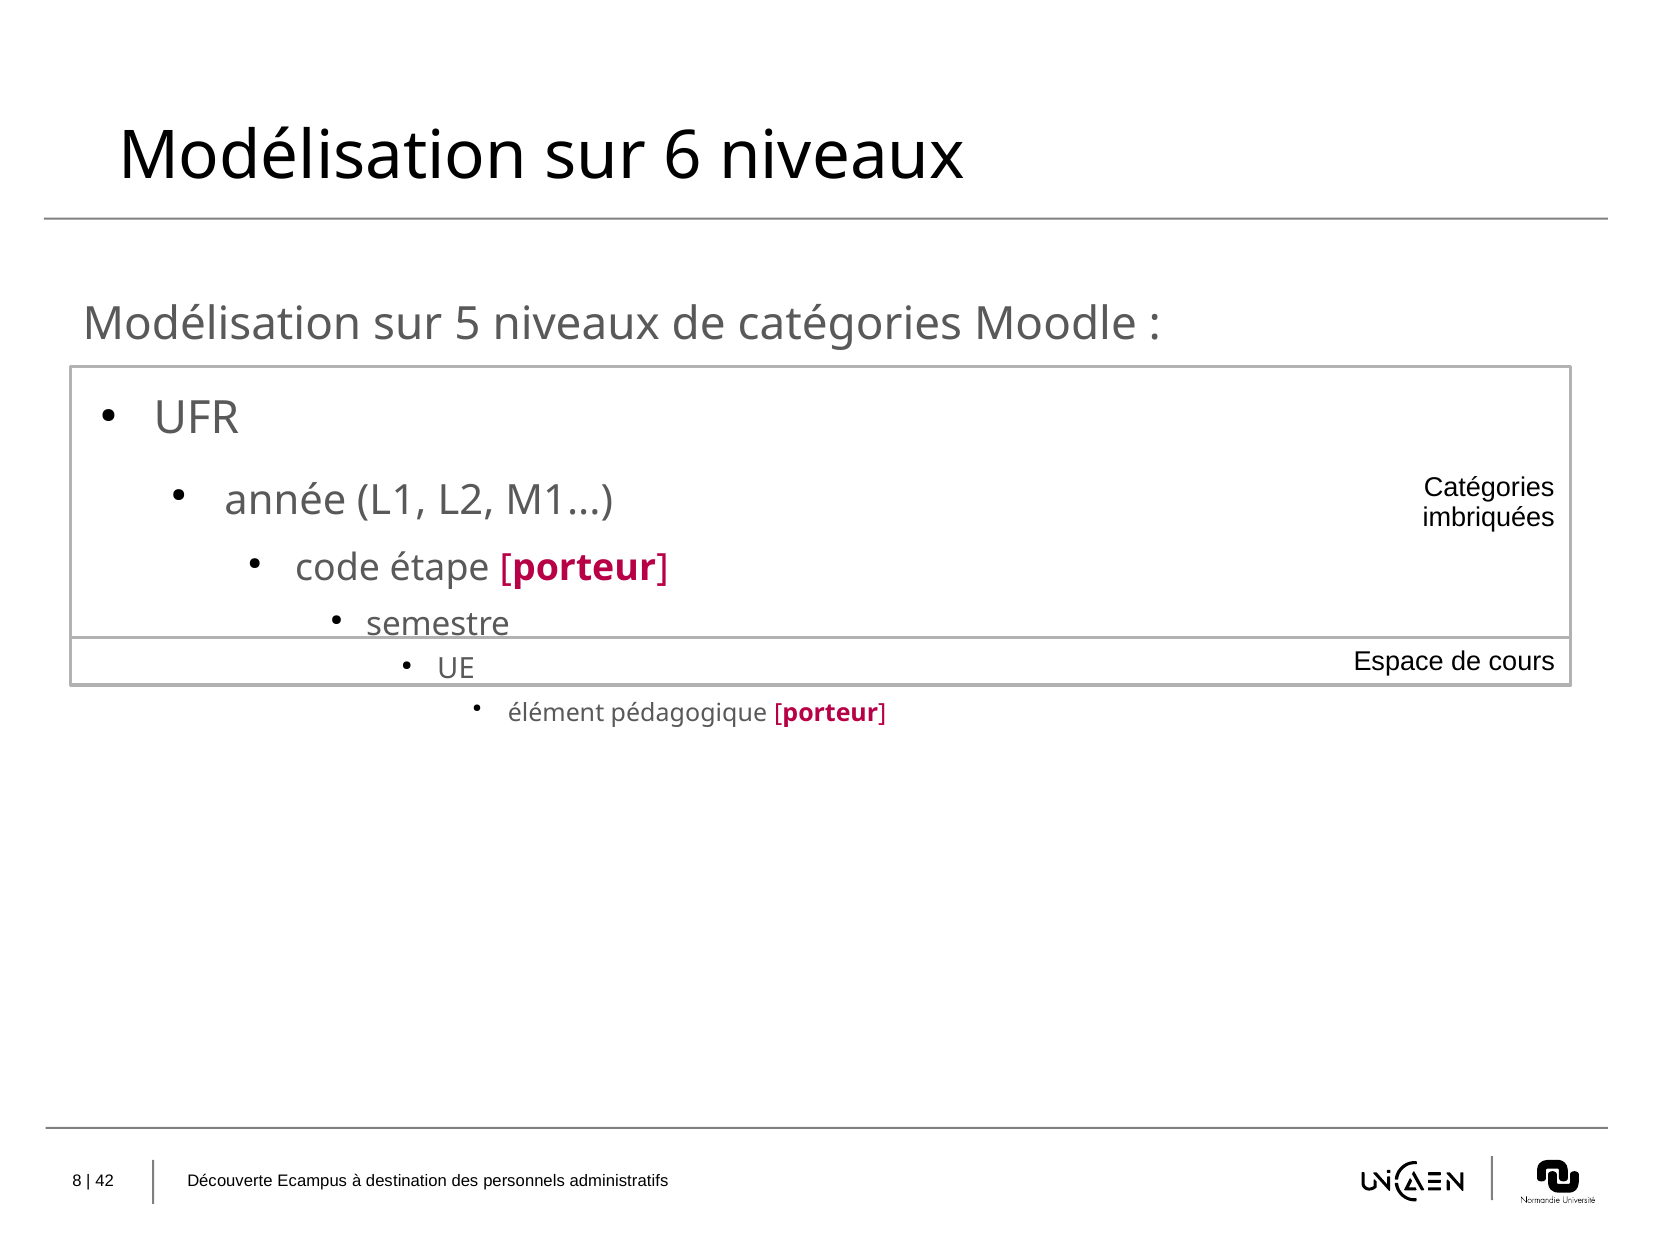

# Modélisation sur 6 niveaux
Modélisation sur 5 niveaux de catégories Moodle :
UFR
année (L1, L2, M1...)
code étape [porteur]
semestre
UE
élément pédagogique [porteur]
Catégories
imbriquées
Espace de cours
8
Découverte Ecampus pourn les personnels administratifs